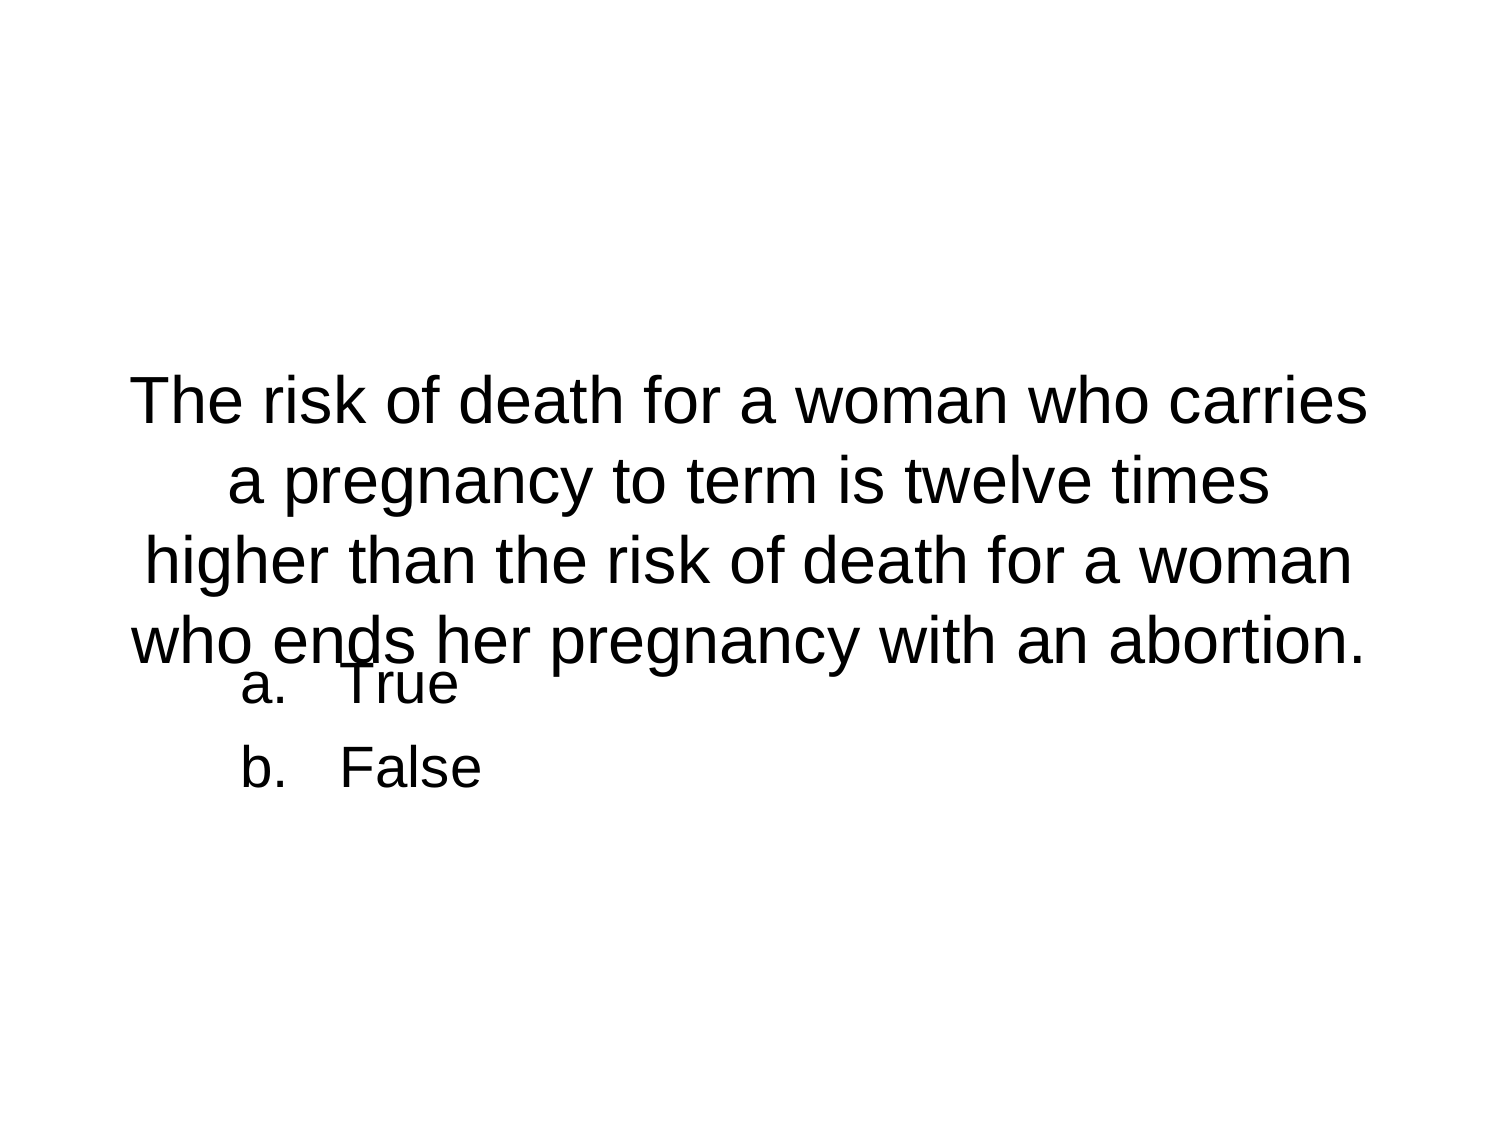

# The risk of death for a woman who carries a pregnancy to term is twelve times higher than the risk of death for a woman who ends her pregnancy with an abortion.
True
False